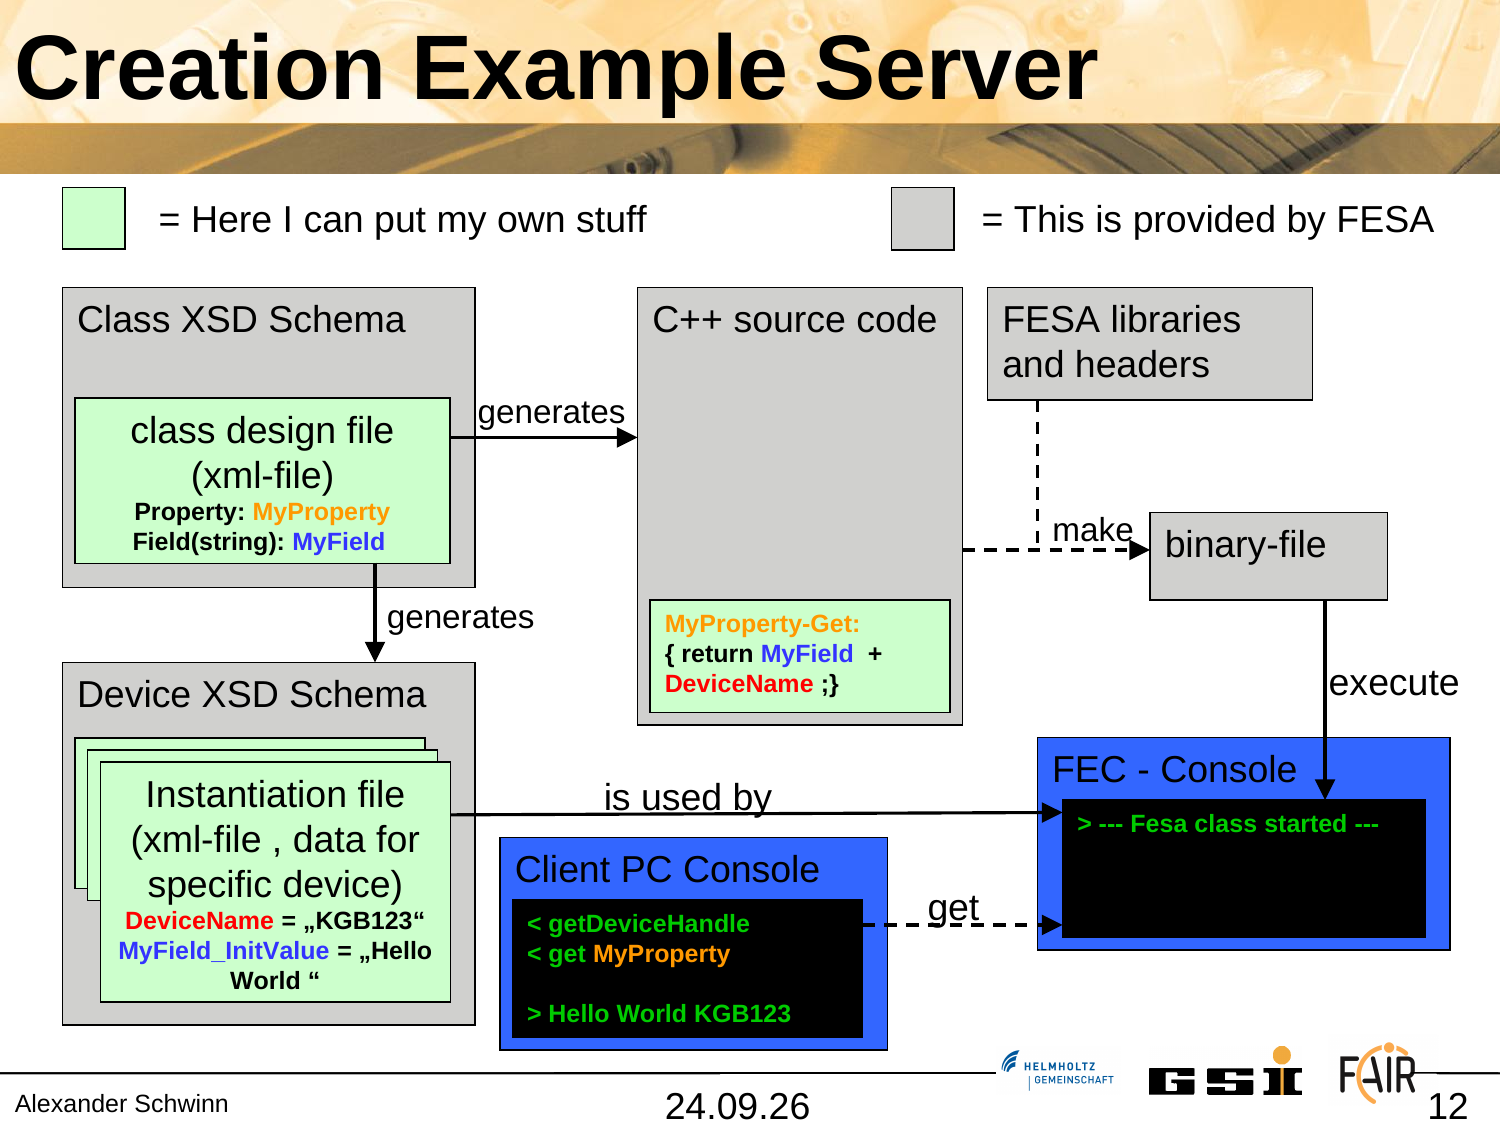

# Creation Example Server
= Here I can put my own stuff
= This is provided by FESA
Class XSD Schema
C++ source code
FESA libraries and headers
generates
class design file
(xml-file)
Property: MyProperty
Field(string): MyField
make
binary-file
generates
MyProperty-Get:
{ return MyField +
DeviceName ;}
execute
Device XSD Schema
FEC - Console
Instantiation file
DeviceName = „KGB123“
MyField_InitValue = „Hello World “
Instantiation file
DeviceName = „KGB123“
MyField_InitValue = „Hello World “
Instantiation file
(xml-file , data for specific device)
DeviceName = „KGB123“
MyField_InitValue = „Hello World “
is used by
> --- Fesa class started ---
Client PC Console
get
< getDeviceHandle
< get MyProperty
> Hello World KGB123
12